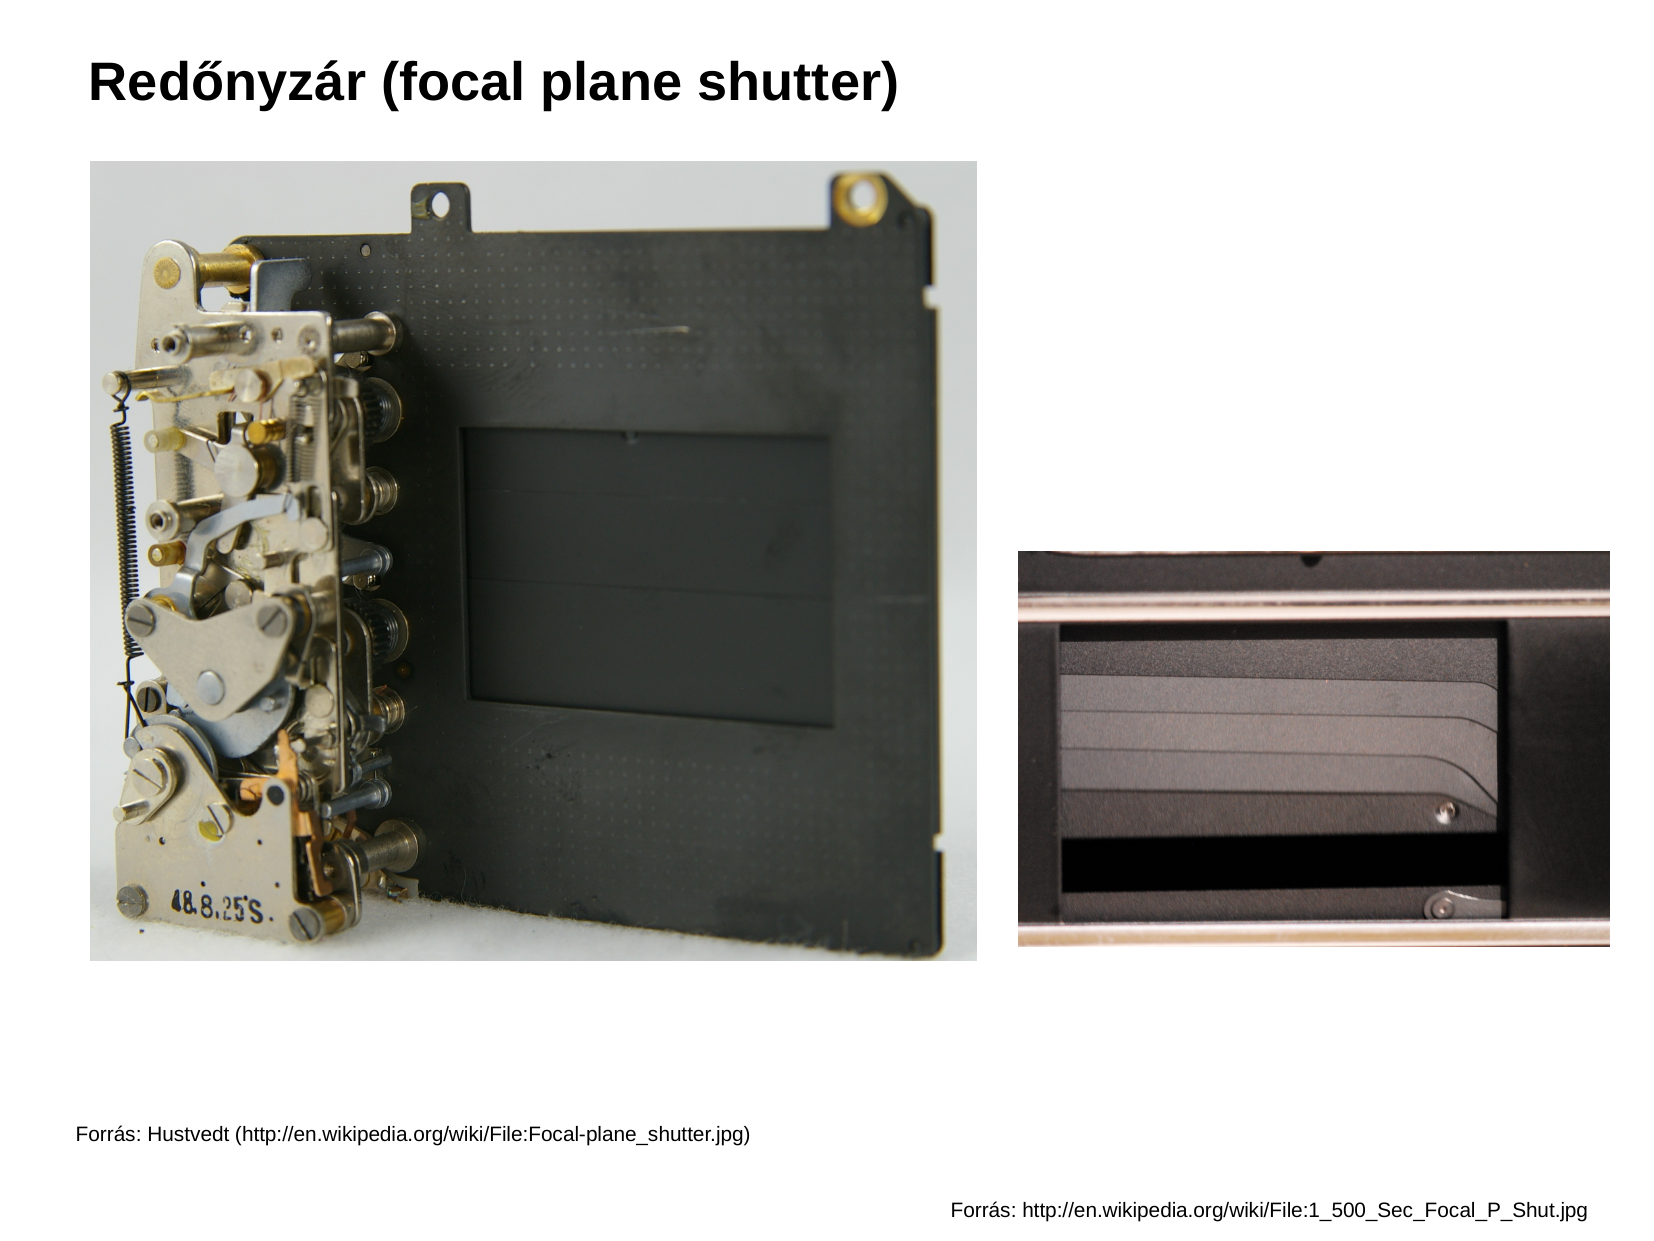

Redőnyzár (focal plane shutter)
Forrás: Hustvedt (http://en.wikipedia.org/wiki/File:Focal-plane_shutter.jpg)
Forrás: http://en.wikipedia.org/wiki/File:1_500_Sec_Focal_P_Shut.jpg